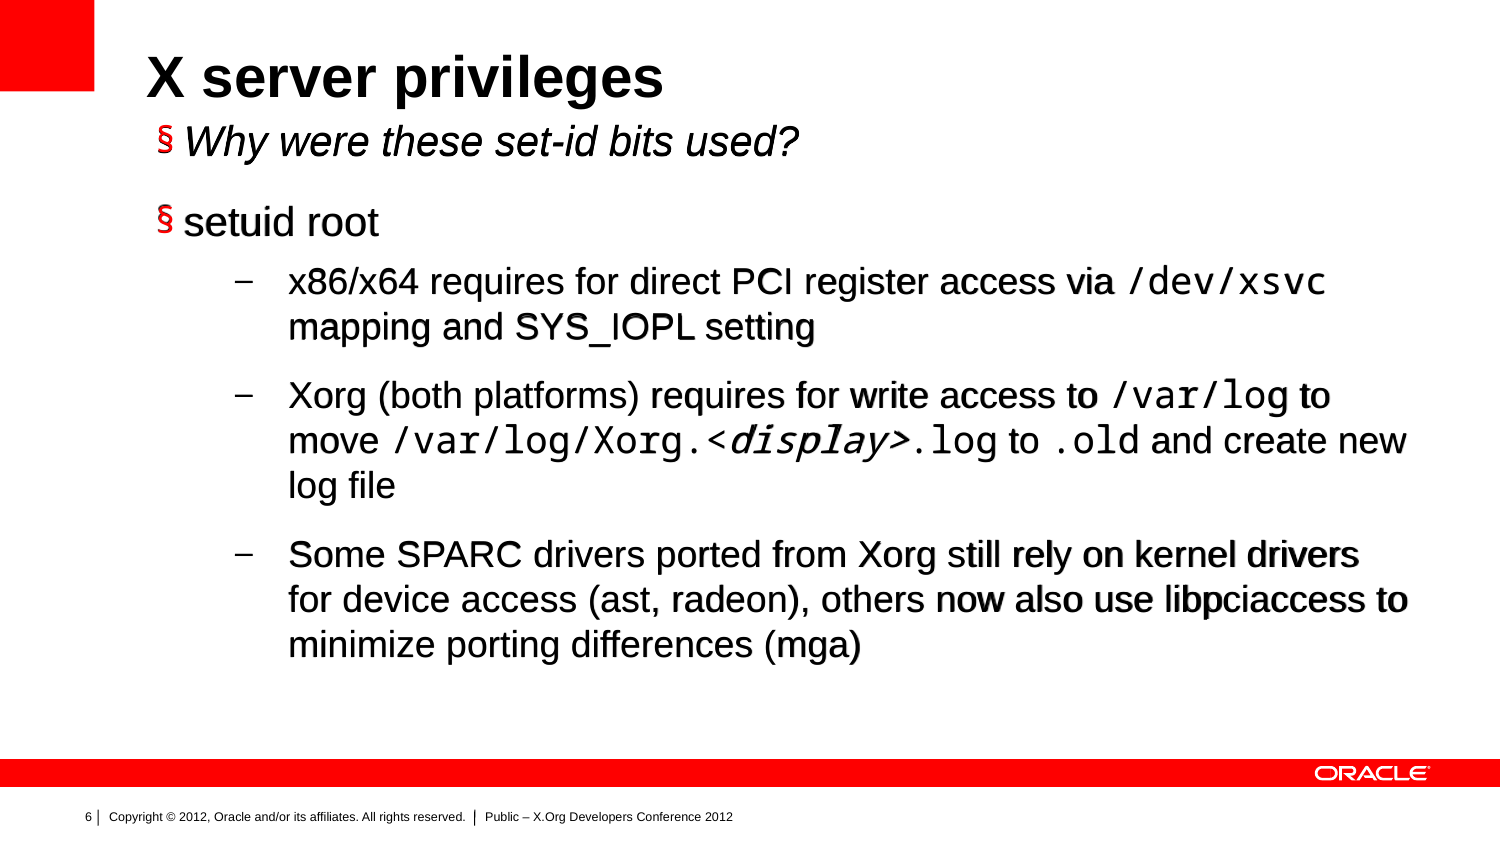

# X server privileges
Why were these set-id bits used?
setuid root
x86/x64 requires for direct PCI register access via /dev/xsvc mapping and SYS_IOPL setting
Xorg (both platforms) requires for write access to /var/log to move /var/log/Xorg.<display>.log to .old and create new log file
Some SPARC drivers ported from Xorg still rely on kernel drivers for device access (ast, radeon), others now also use libpciaccess to minimize porting differences (mga)